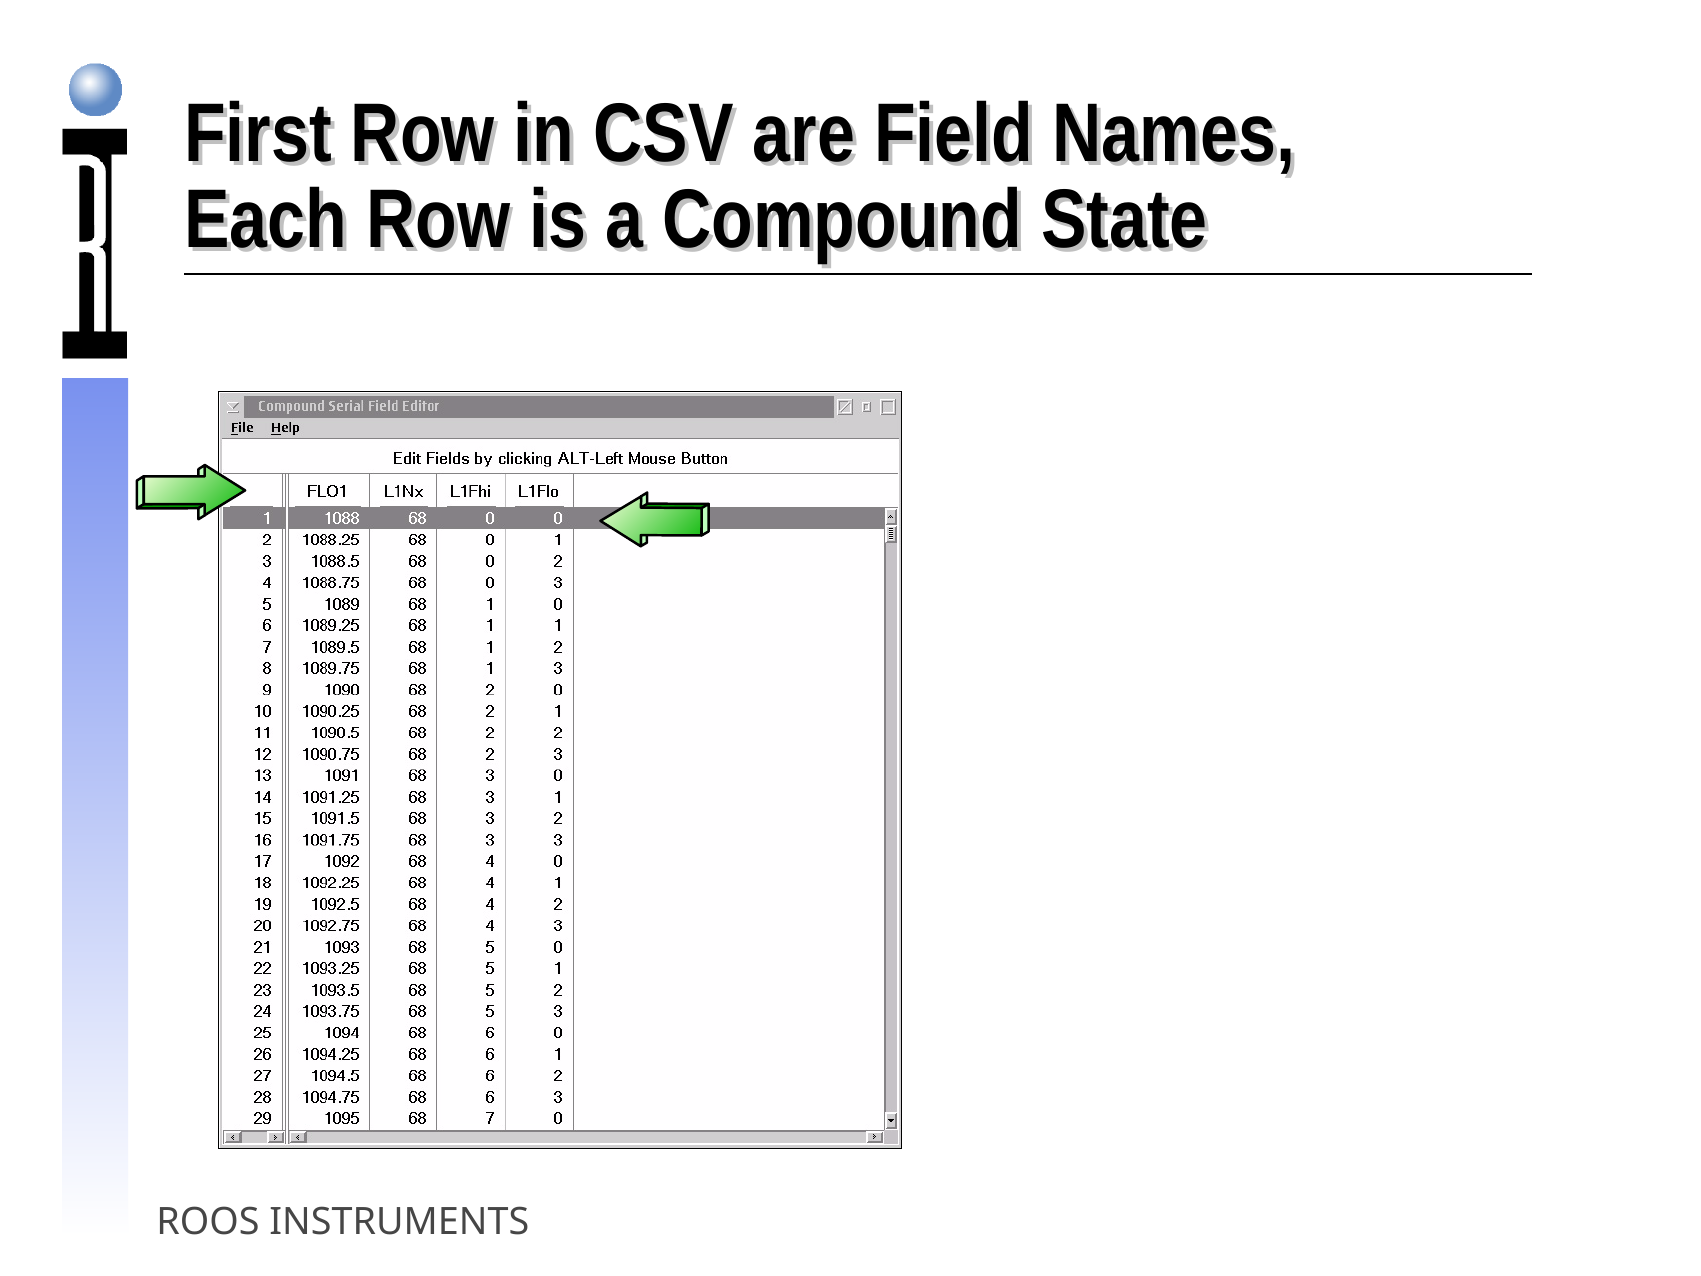

First Row in CSV are Field Names,
Each Row is a Compound State